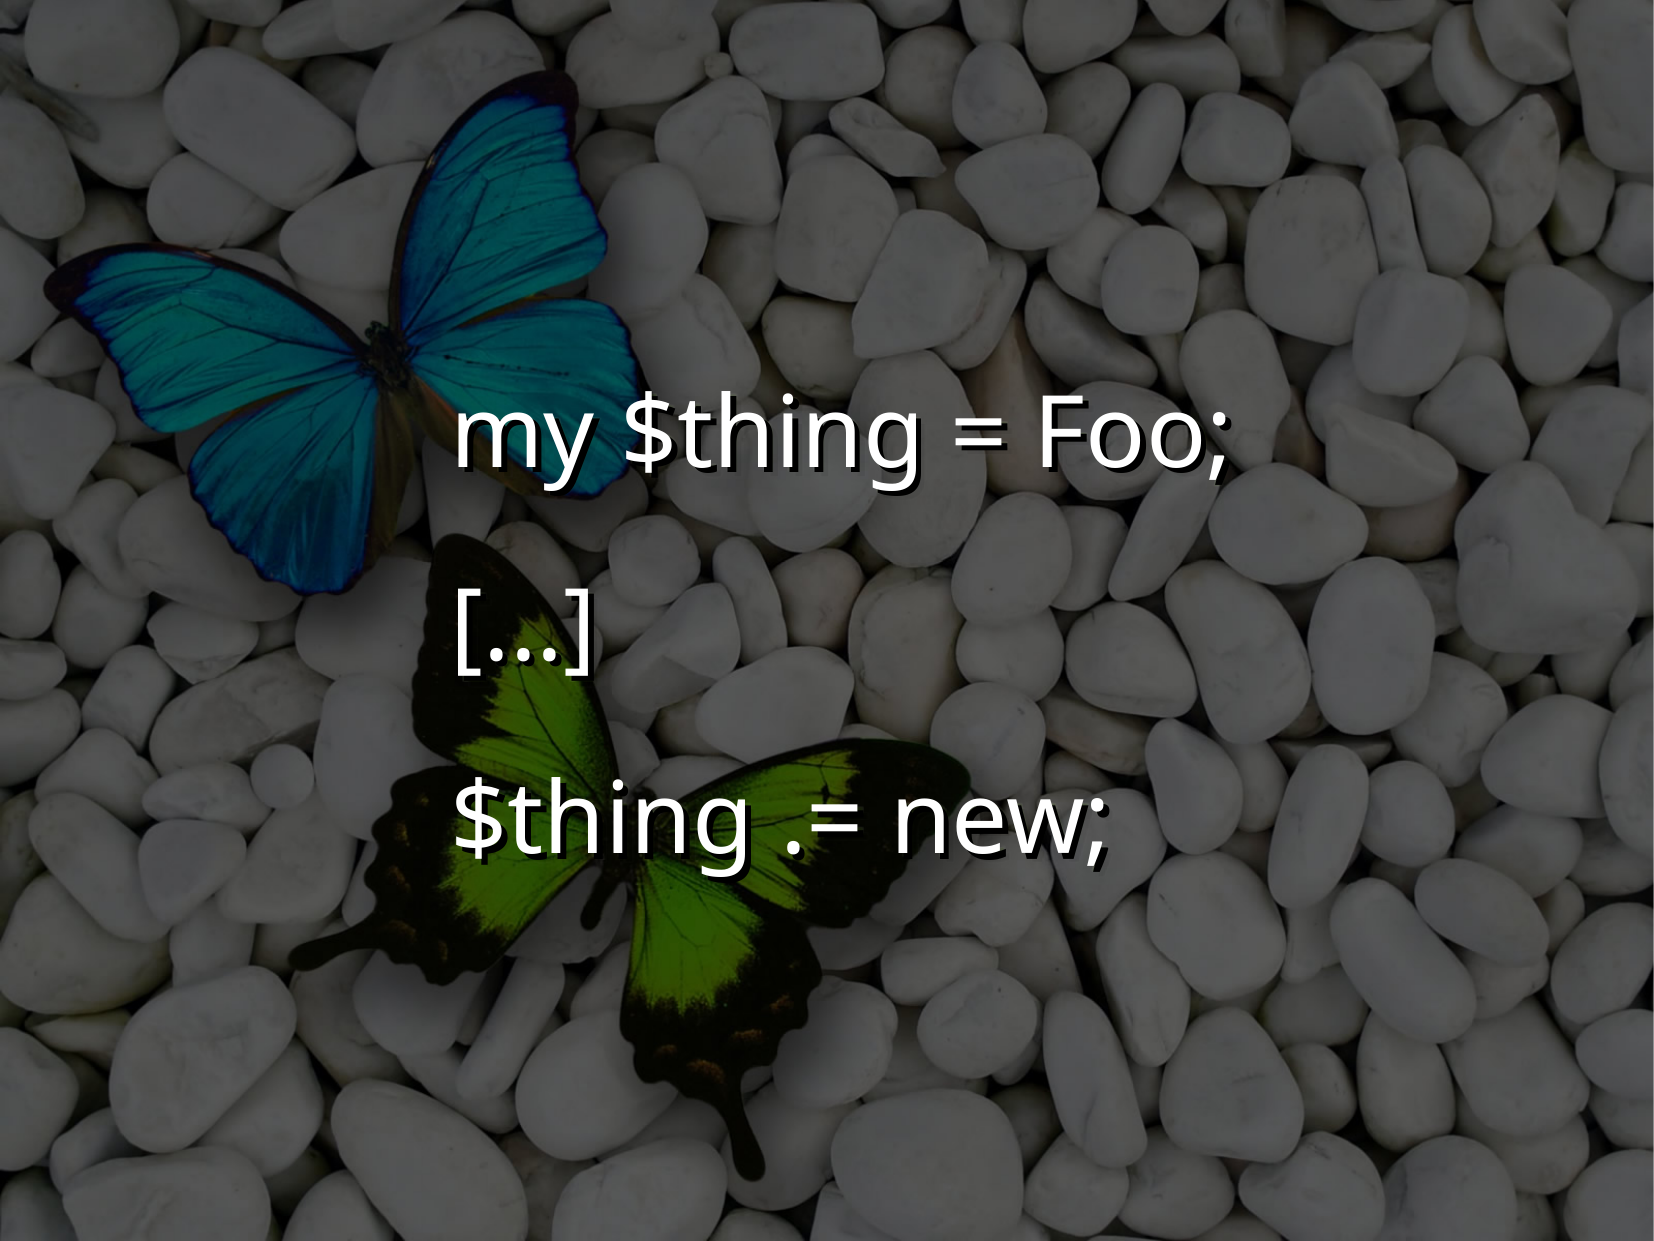

#
my $thing = Foo;
[...]
$thing .= new;